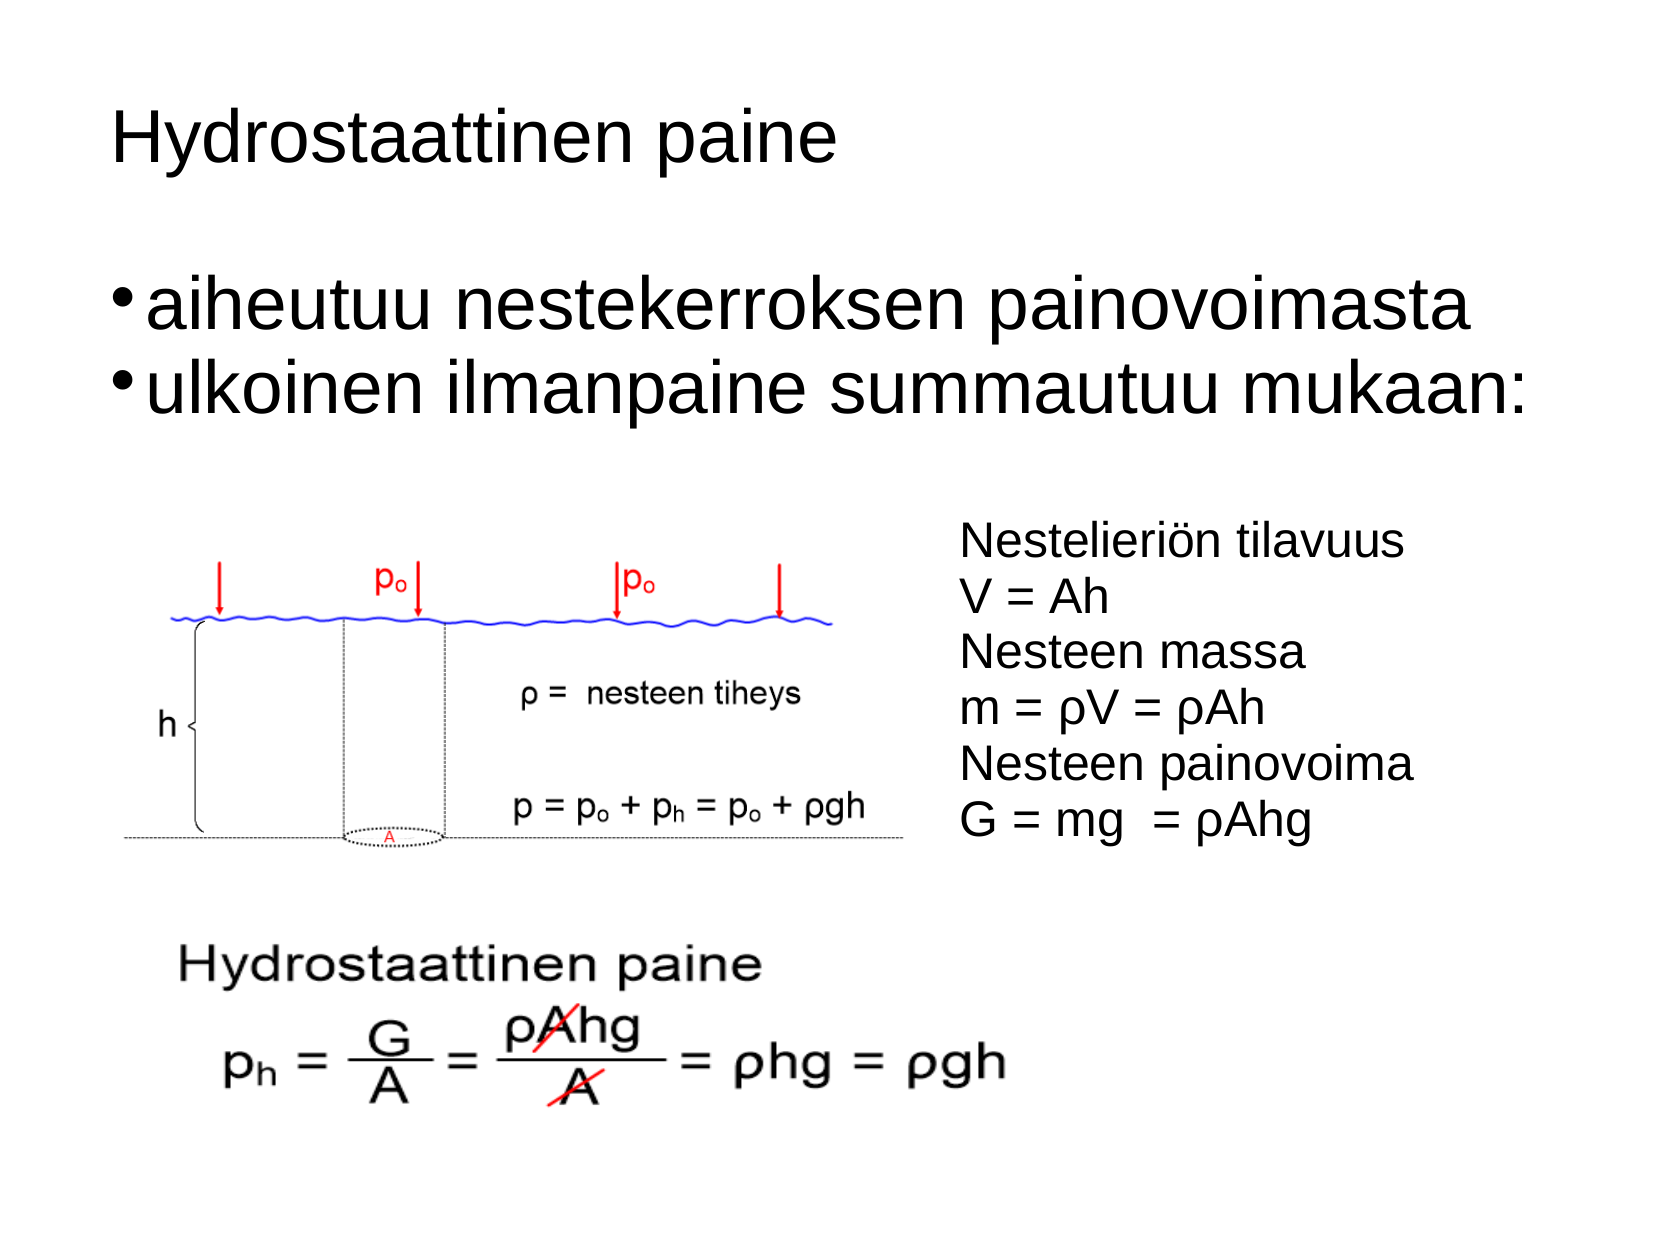

Hydrostaattinen paine
aiheutuu nestekerroksen painovoimasta
ulkoinen ilmanpaine summautuu mukaan:
Nestelieriön tilavuus V = Ah
Nesteen massa
m = ρV = ρAh
Nesteen painovoima
G = mg = ρAhg